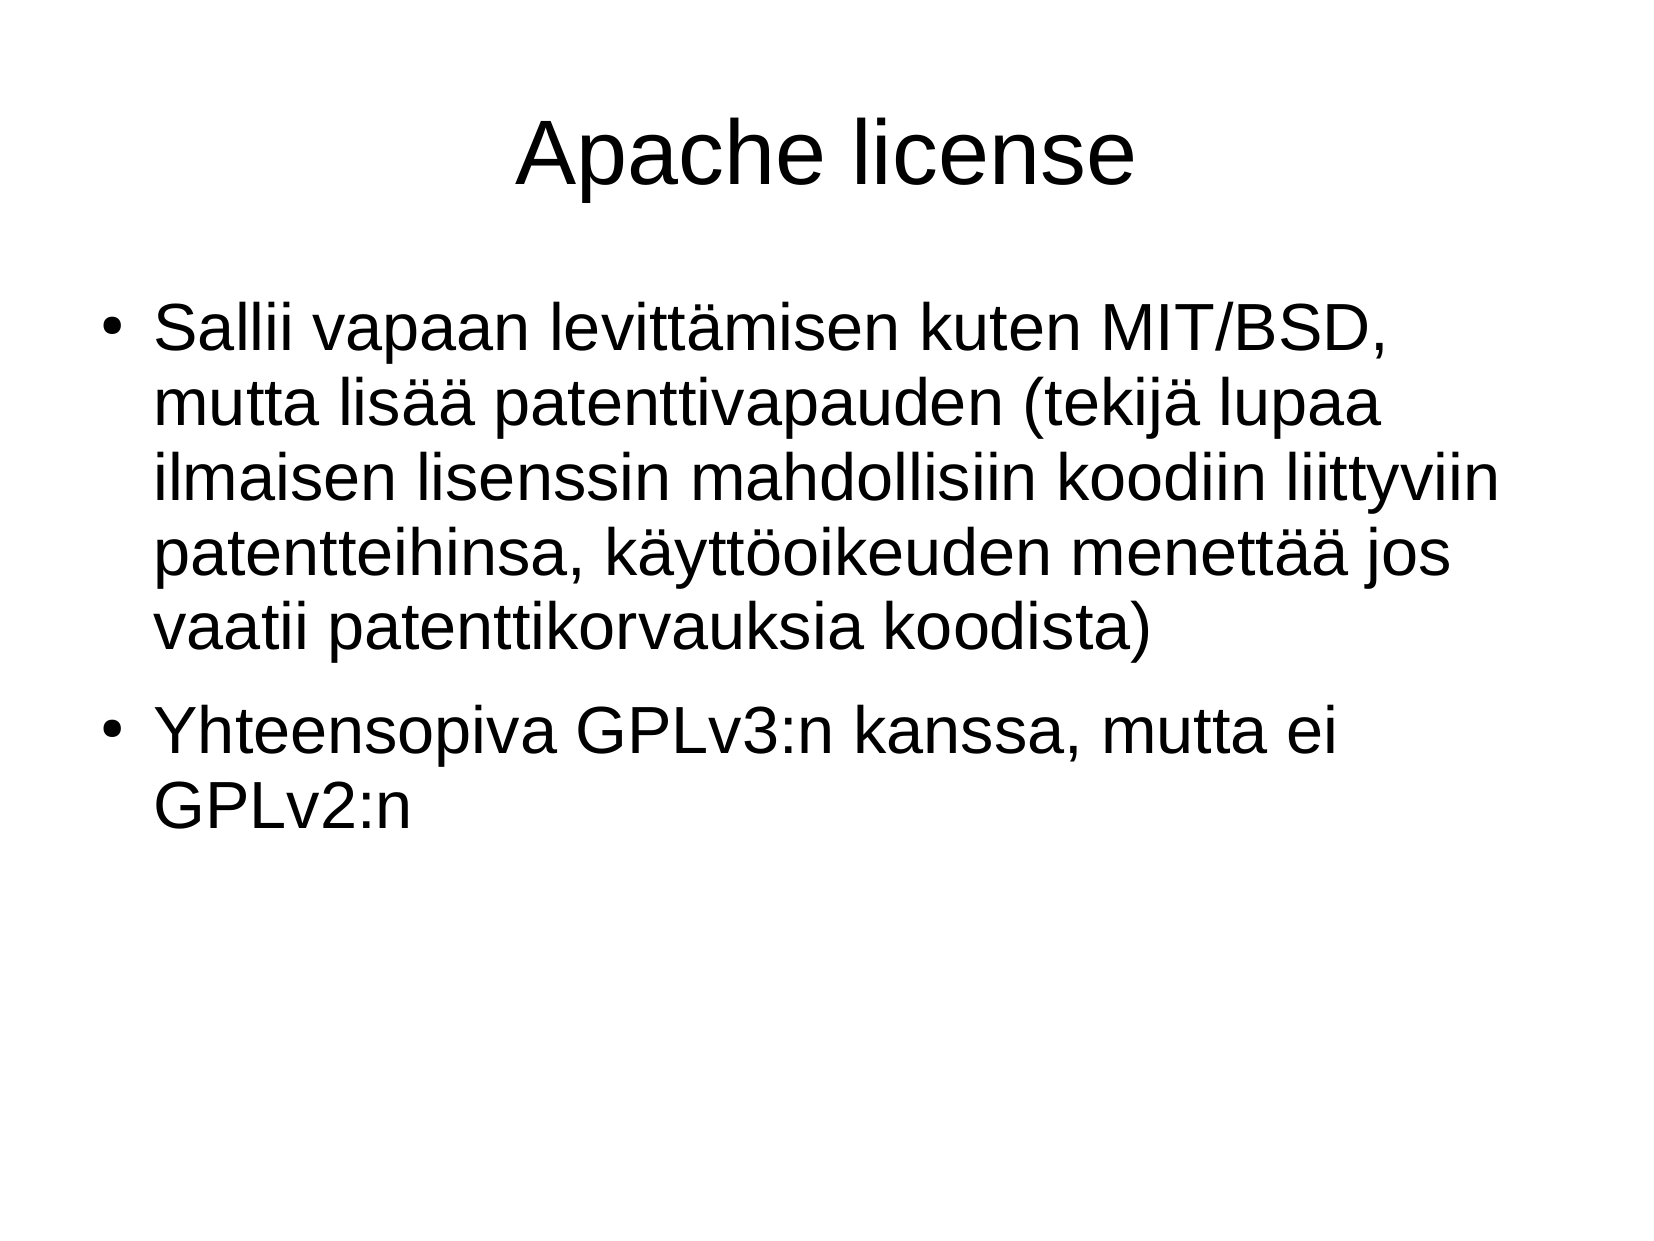

# Apache license
Sallii vapaan levittämisen kuten MIT/BSD, mutta lisää patenttivapauden (tekijä lupaa ilmaisen lisenssin mahdollisiin koodiin liittyviin patentteihinsa, käyttöoikeuden menettää jos vaatii patenttikorvauksia koodista)
Yhteensopiva GPLv3:n kanssa, mutta ei GPLv2:n